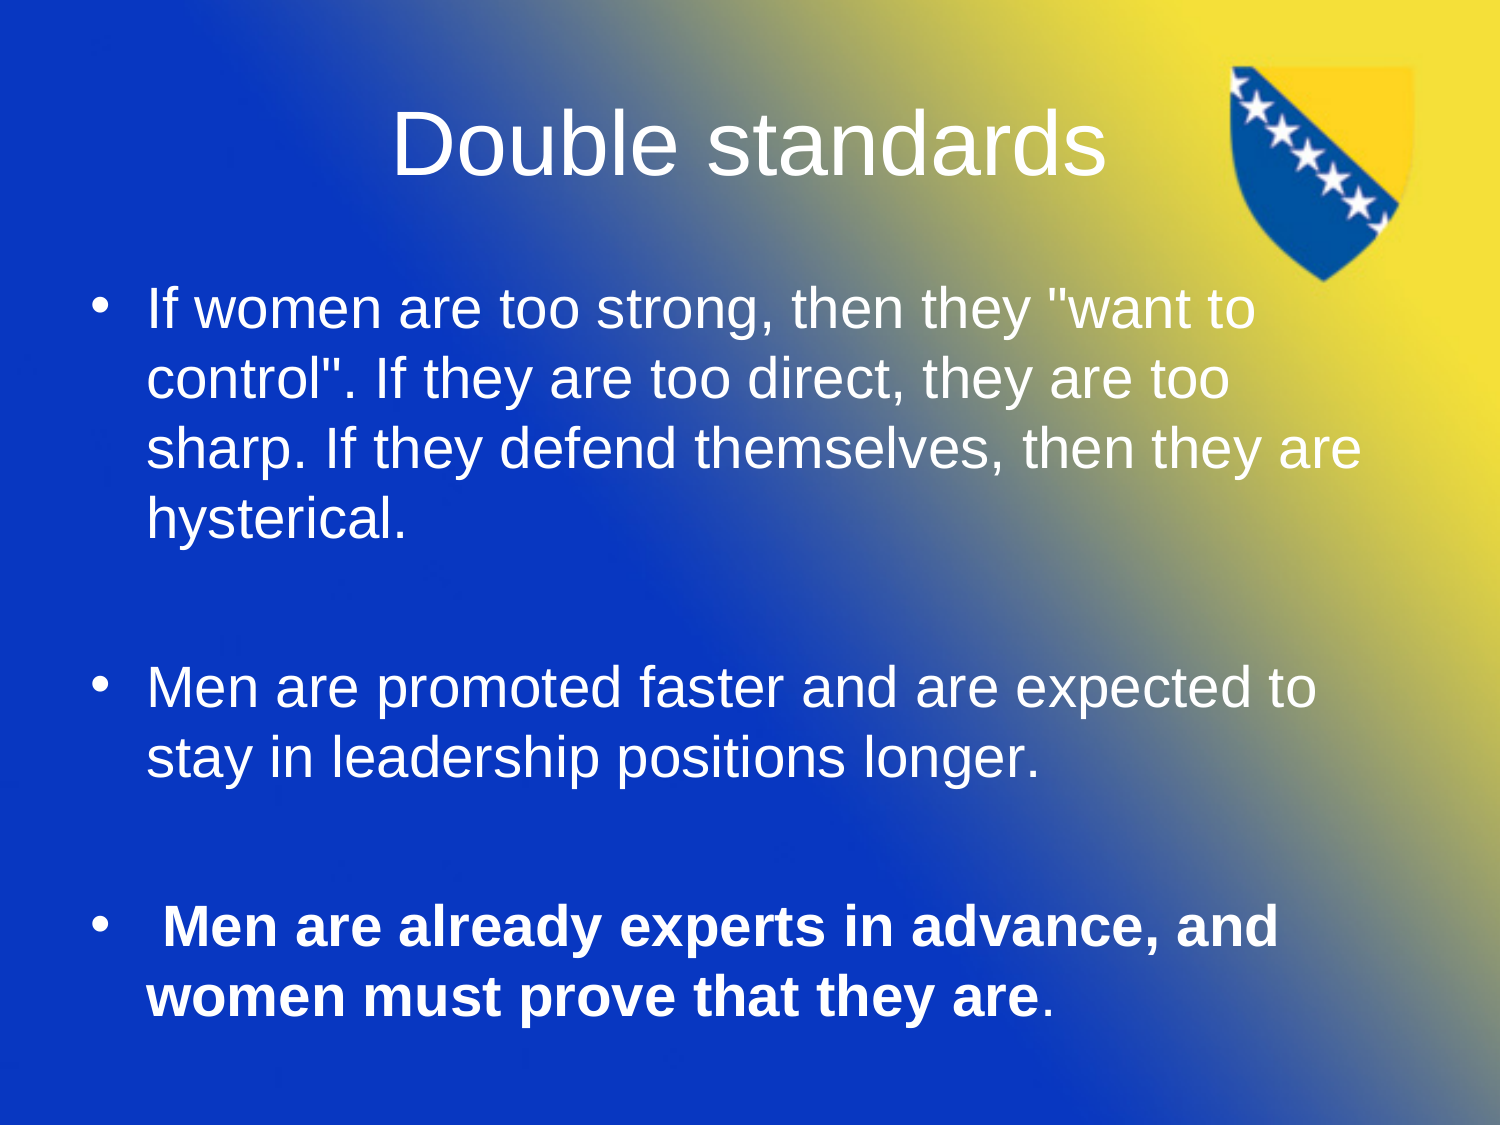

# Double standards
If women are too strong, then they "want to control". If they are too direct, they are too sharp. If they defend themselves, then they are hysterical.
Men are promoted faster and are expected to stay in leadership positions longer.
 Men are already experts in advance, and women must prove that they are.